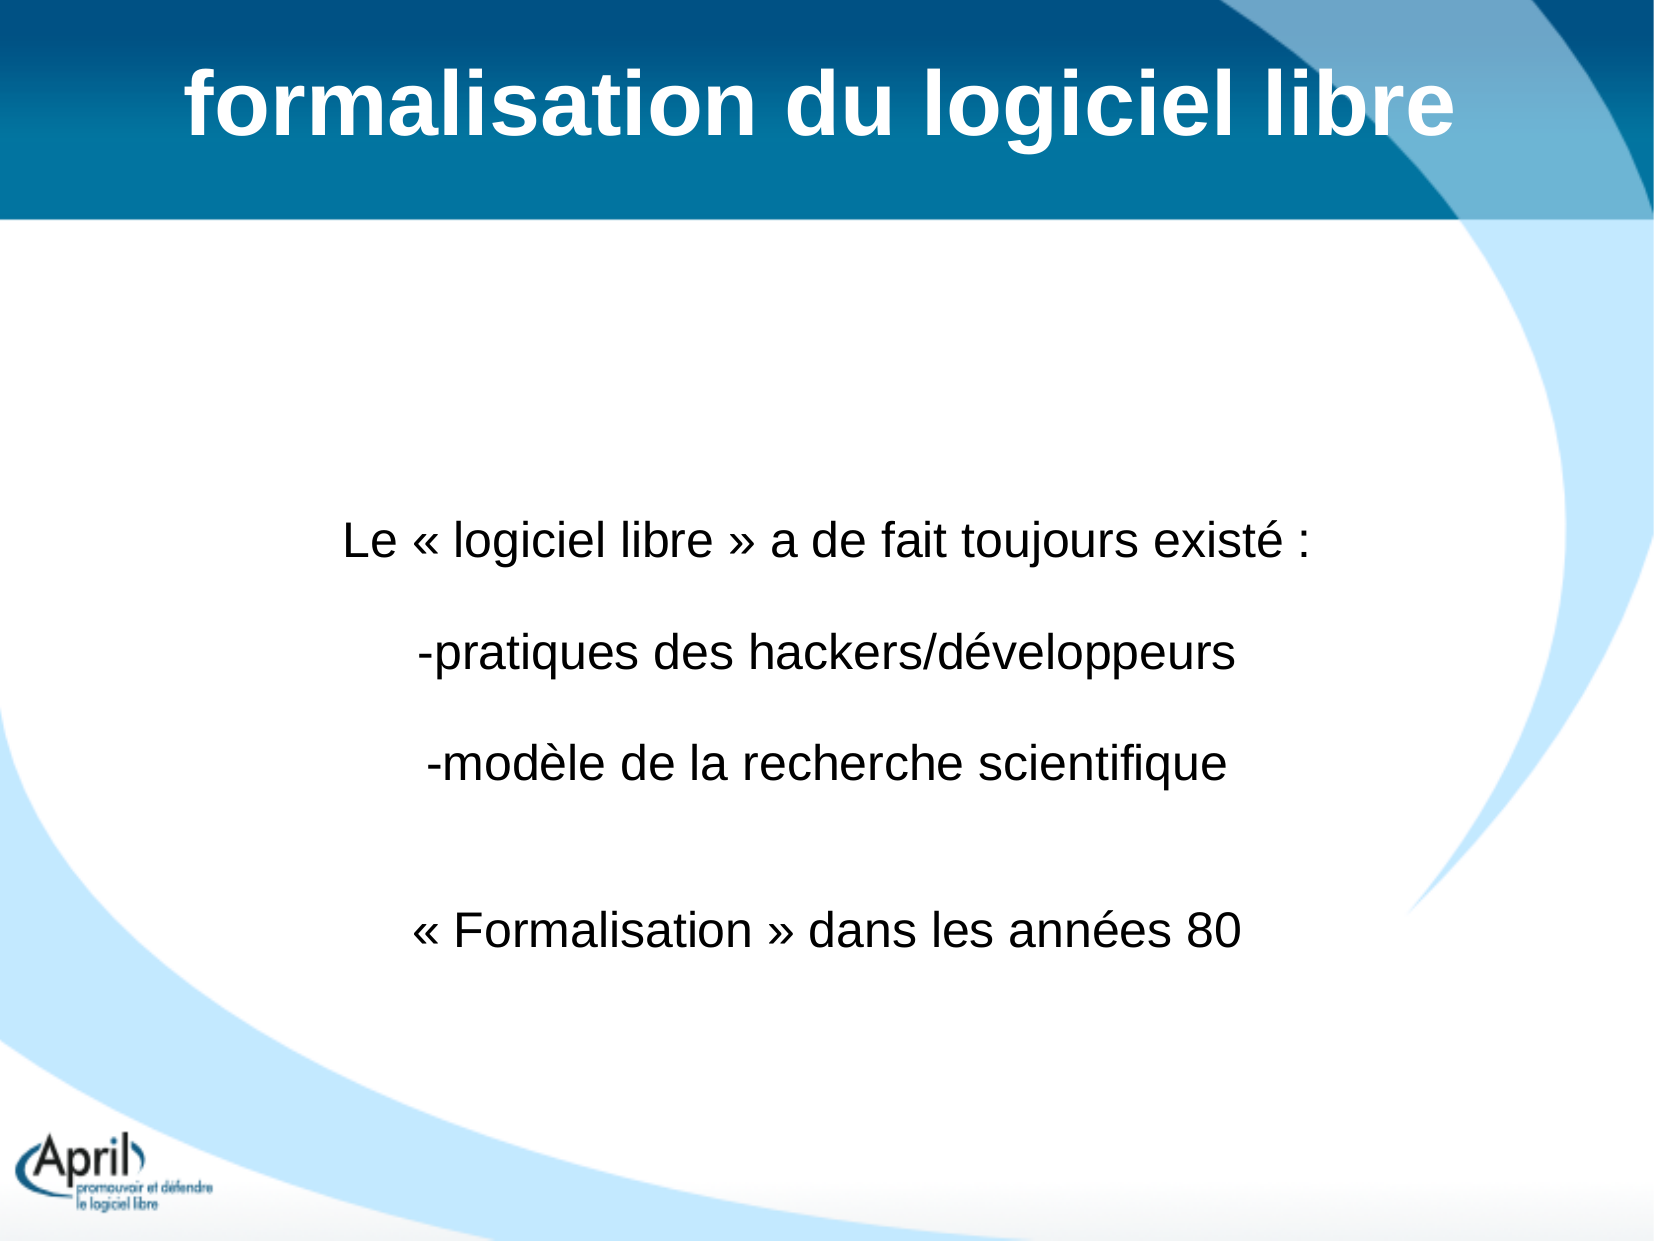

# formalisation du logiciel libre
Le « logiciel libre » a de fait toujours existé :
-pratiques des hackers/développeurs
-modèle de la recherche scientifique
« Formalisation » dans les années 80